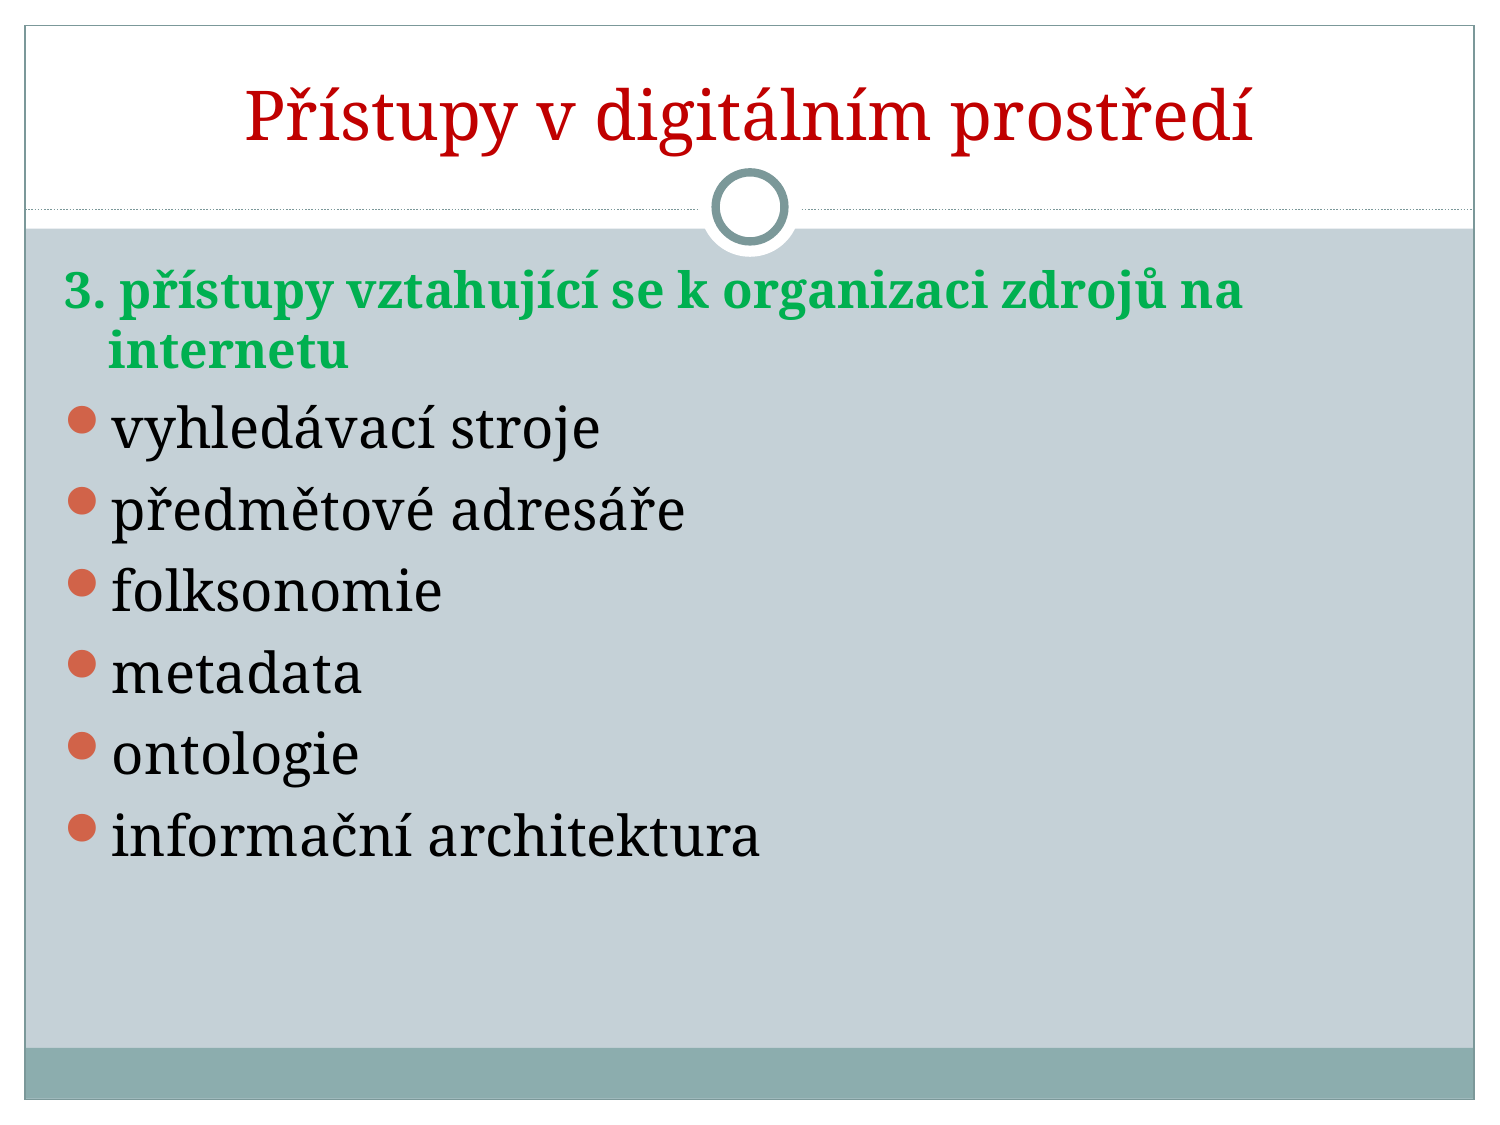

# Přístupy v digitálním prostředí
3. přístupy vztahující se k organizaci zdrojů na internetu
vyhledávací stroje
předmětové adresáře
folksonomie
metadata
ontologie
informační architektura